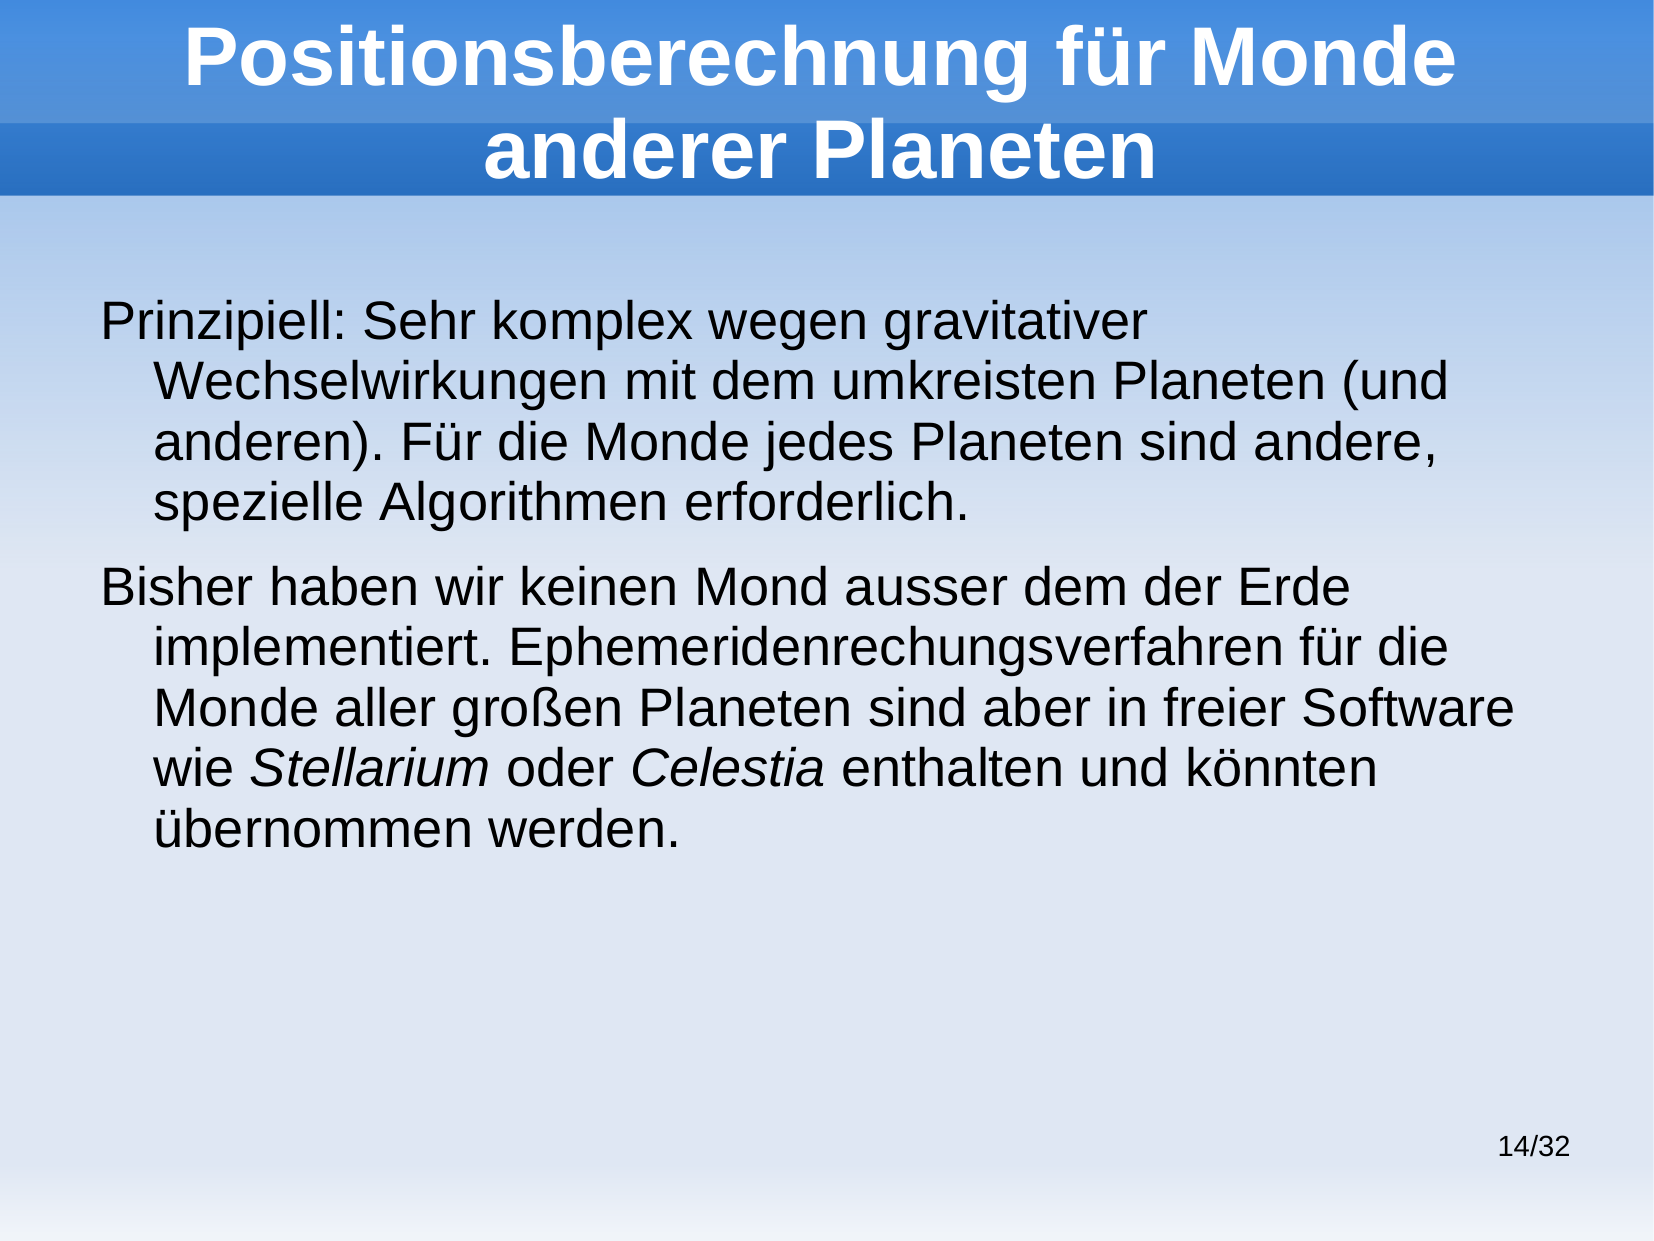

# Positionsberechnung für Monde anderer Planeten
Prinzipiell: Sehr komplex wegen gravitativer Wechselwirkungen mit dem umkreisten Planeten (und anderen). Für die Monde jedes Planeten sind andere, spezielle Algorithmen erforderlich.
Bisher haben wir keinen Mond ausser dem der Erde implementiert. Ephemeridenrechungsverfahren für die Monde aller großen Planeten sind aber in freier Software wie Stellarium oder Celestia enthalten und könnten übernommen werden.
14